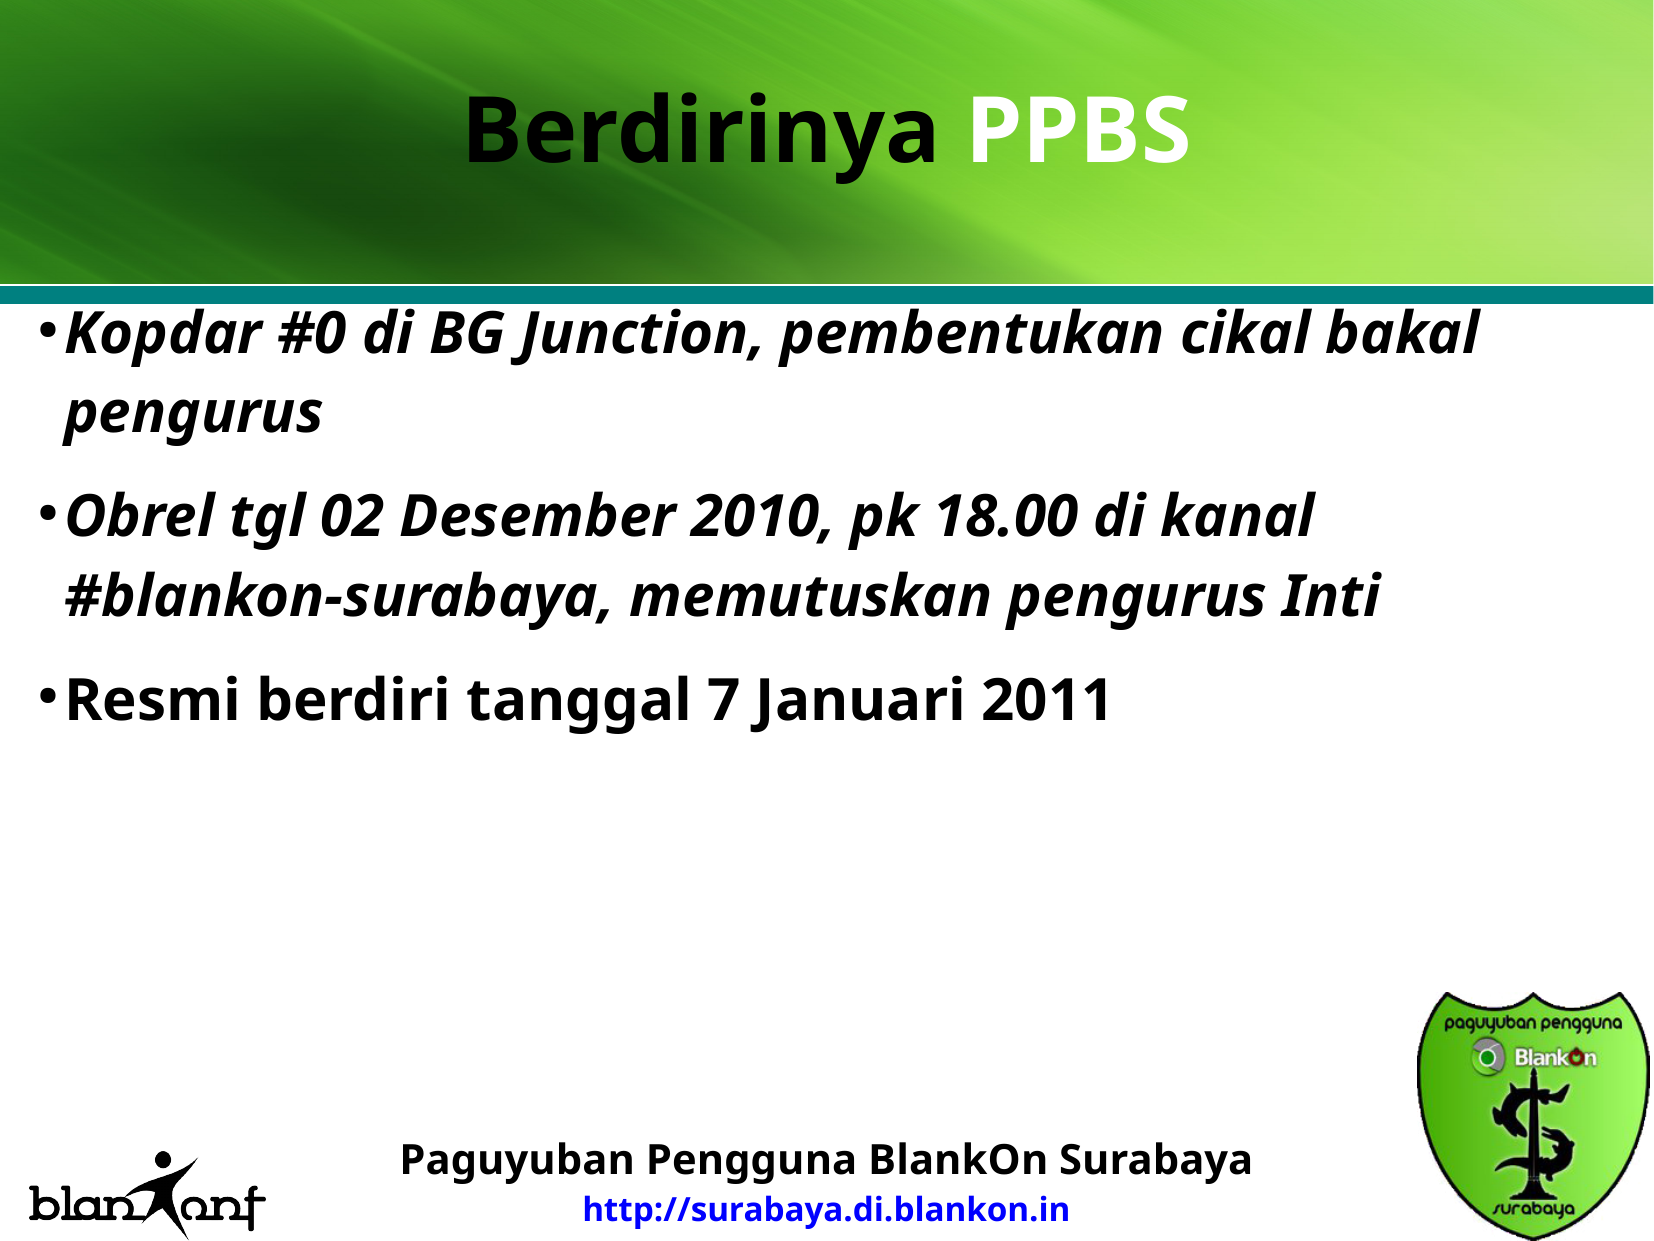

Berdirinya PPBS
#
Kopdar #0 di BG Junction, pembentukan cikal bakal pengurus
Obrel tgl 02 Desember 2010, pk 18.00 di kanal #blankon-surabaya, memutuskan pengurus Inti
Resmi berdiri tanggal 7 Januari 2011
Paguyuban Pengguna BlankOn Surabaya
http://surabaya.di.blankon.in